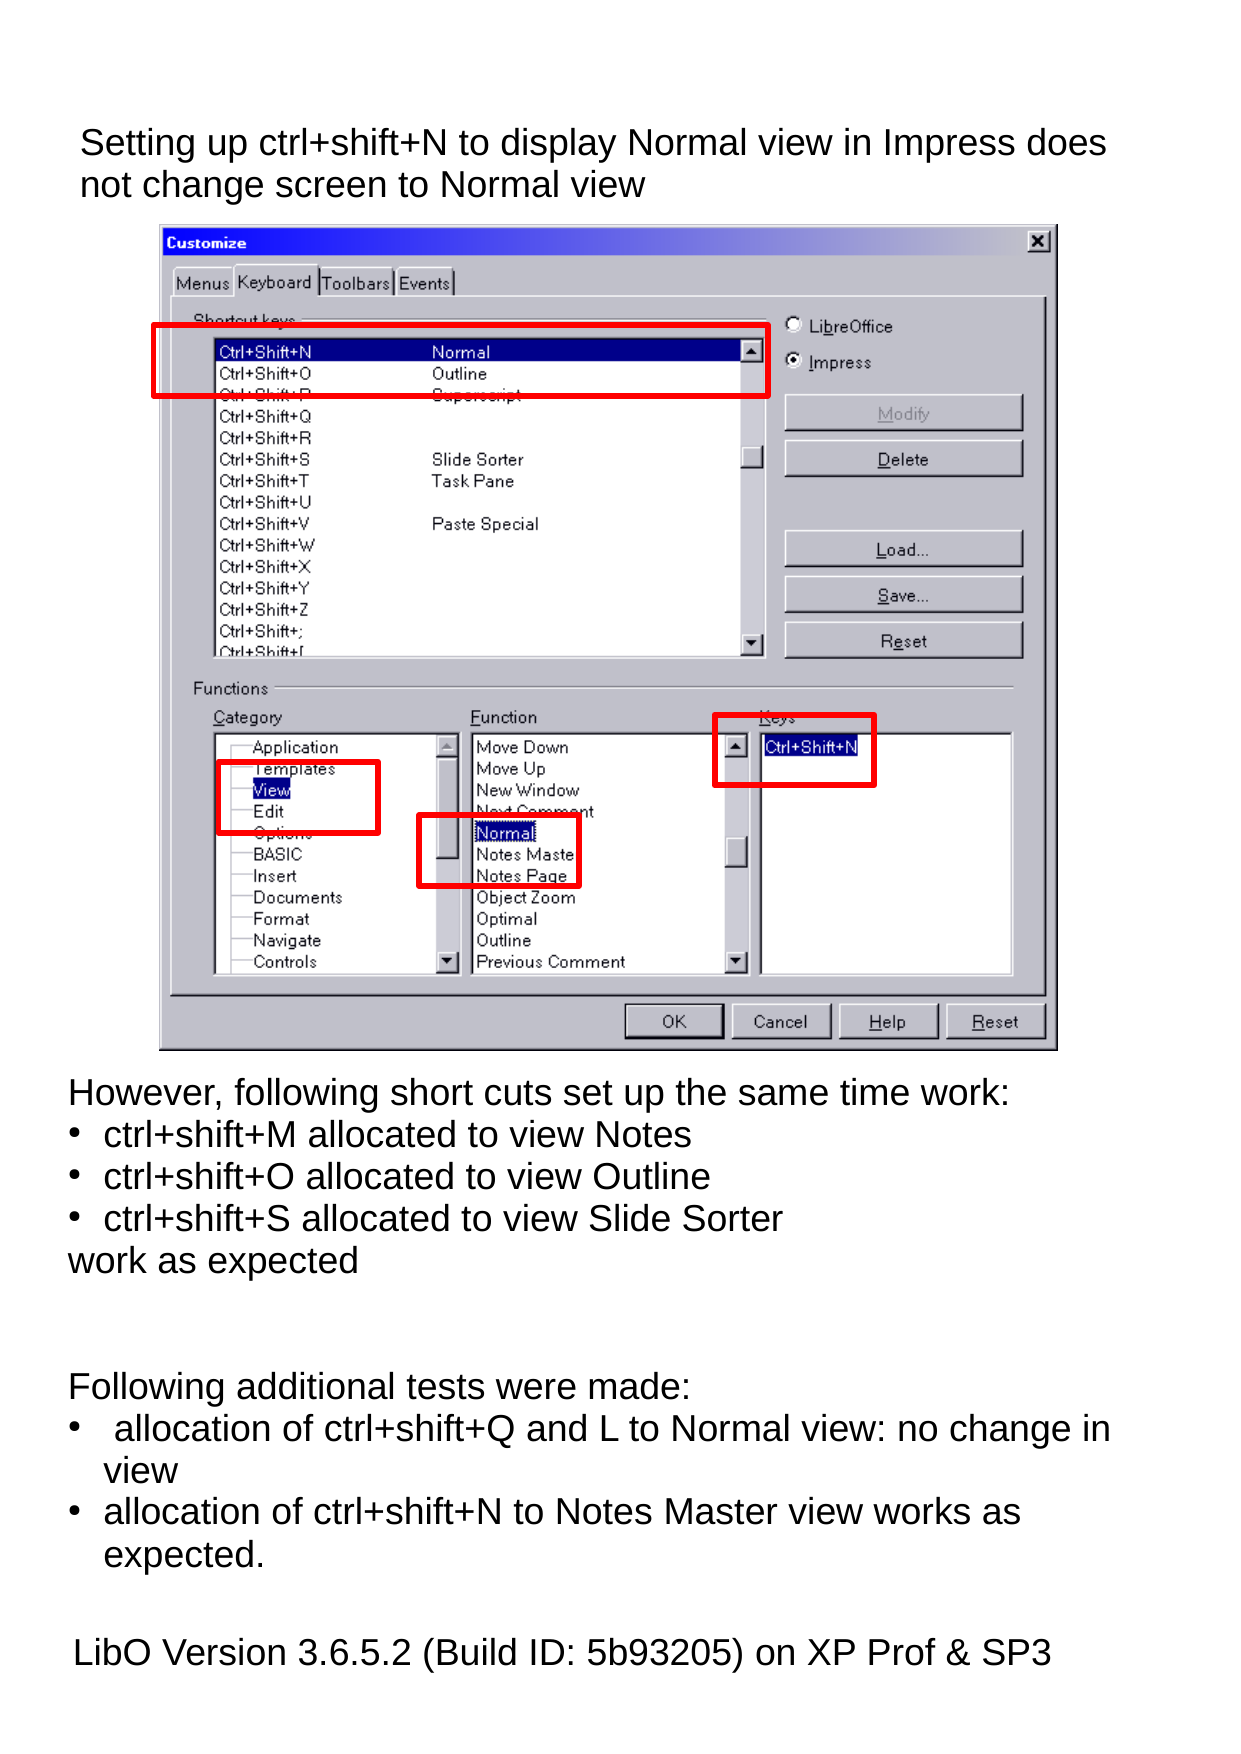

Setting up ctrl+shift+N to display Normal view in Impress does not change screen to Normal view
However, following short cuts set up the same time work:
ctrl+shift+M allocated to view Notes
ctrl+shift+O allocated to view Outline
ctrl+shift+S allocated to view Slide Sorter
work as expected
Following additional tests were made:
 allocation of ctrl+shift+Q and L to Normal view: no change in view
allocation of ctrl+shift+N to Notes Master view works as expected.
LibO Version 3.6.5.2 (Build ID: 5b93205) on XP Prof & SP3